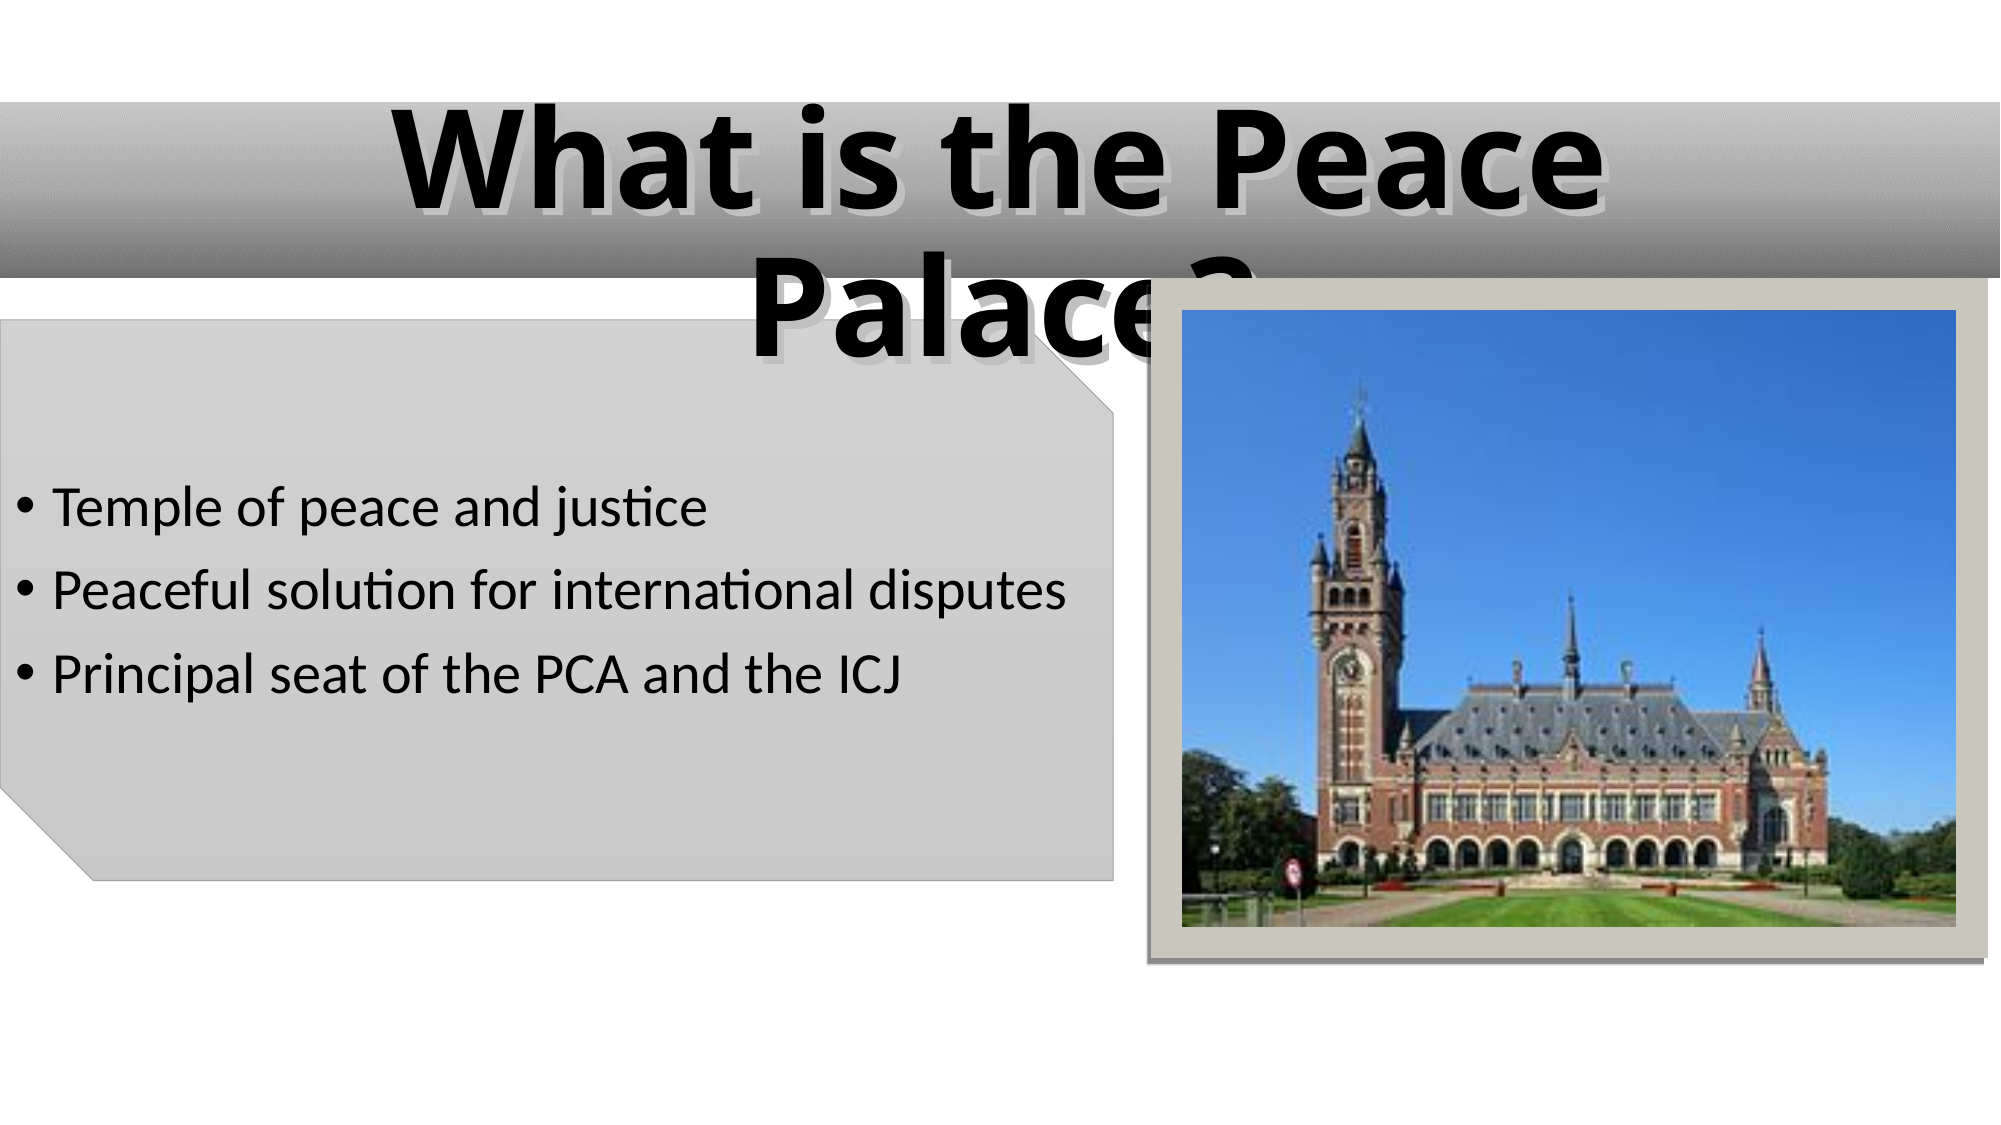

# What is the Peace Palace?
Temple of peace and justice
Peaceful solution for international disputes
Principal seat of the PCA and the ICJ